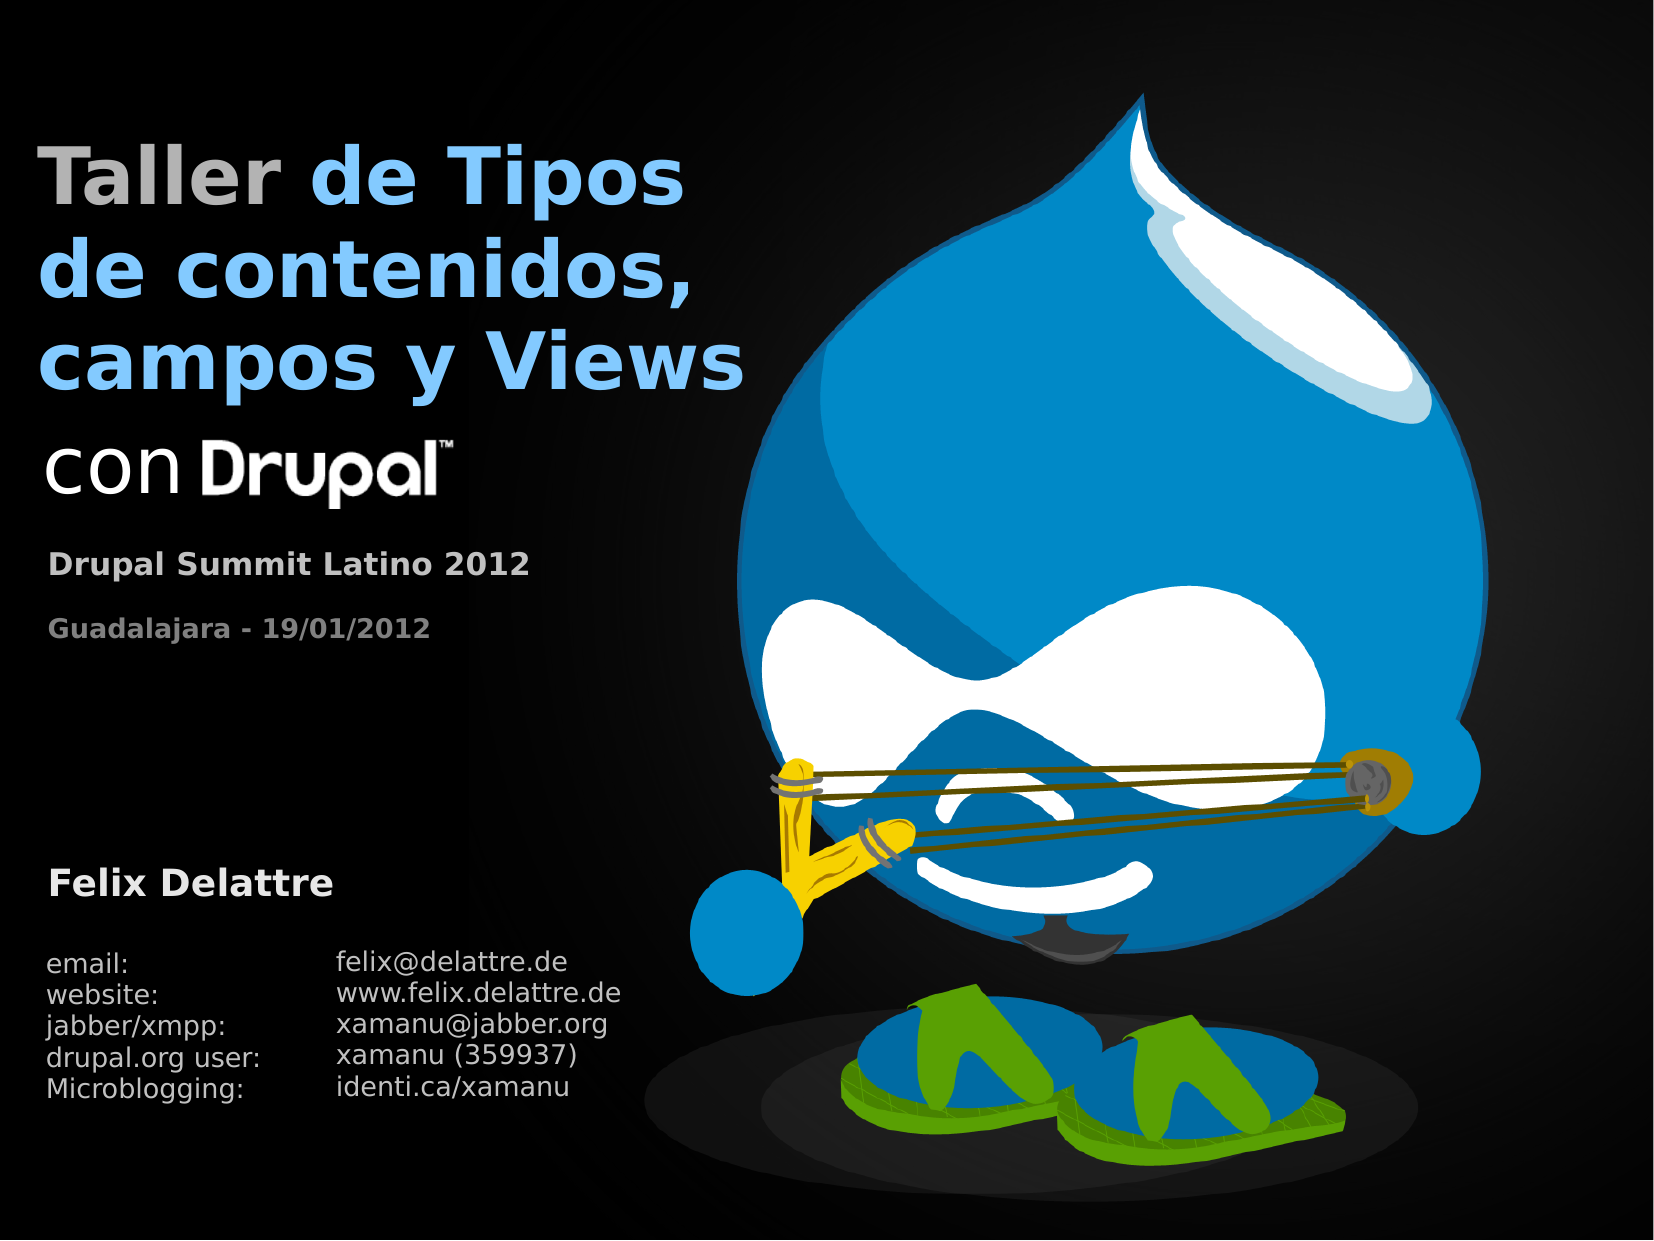

Taller de Tipos
de contenidos,
campos y Views
con
Drupal Summit Latino 2012
Guadalajara - 19/01/2012
Felix Delattre
felix@delattre.de
www.felix.delattre.de
xamanu@jabber.org
xamanu (359937)
identi.ca/xamanu
email:
website:
jabber/xmpp:
drupal.org user:
Microblogging: